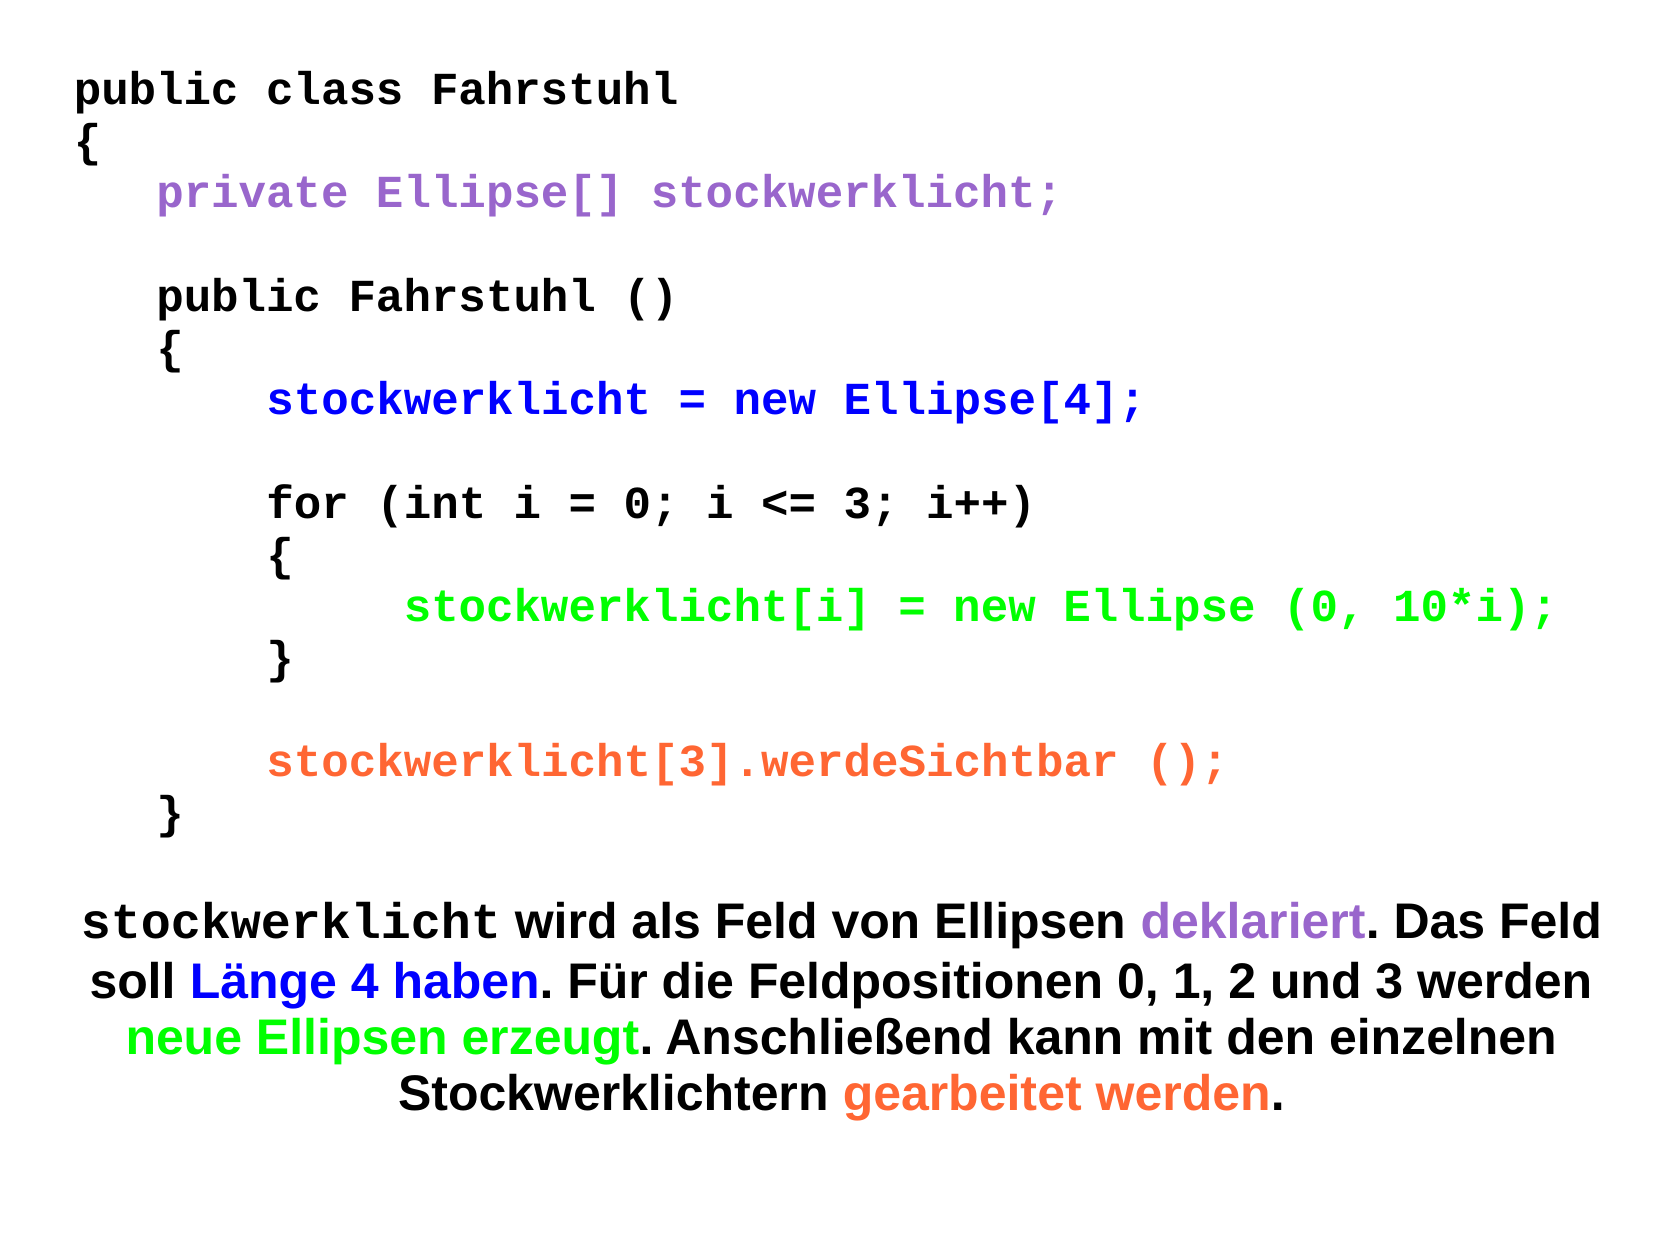

public class Fahrstuhl
{
 private Ellipse[] stockwerklicht;
 public Fahrstuhl ()
 {
 stockwerklicht = new Ellipse[4];
 for (int i = 0; i <= 3; i++)
 {
 stockwerklicht[i] = new Ellipse (0, 10*i);
 }
 stockwerklicht[3].werdeSichtbar ();
 }
stockwerklicht wird als Feld von Ellipsen deklariert. Das Feld soll Länge 4 haben. Für die Feldpositionen 0, 1, 2 und 3 werden neue Ellipsen erzeugt. Anschließend kann mit den einzelnen Stockwerklichtern gearbeitet werden.